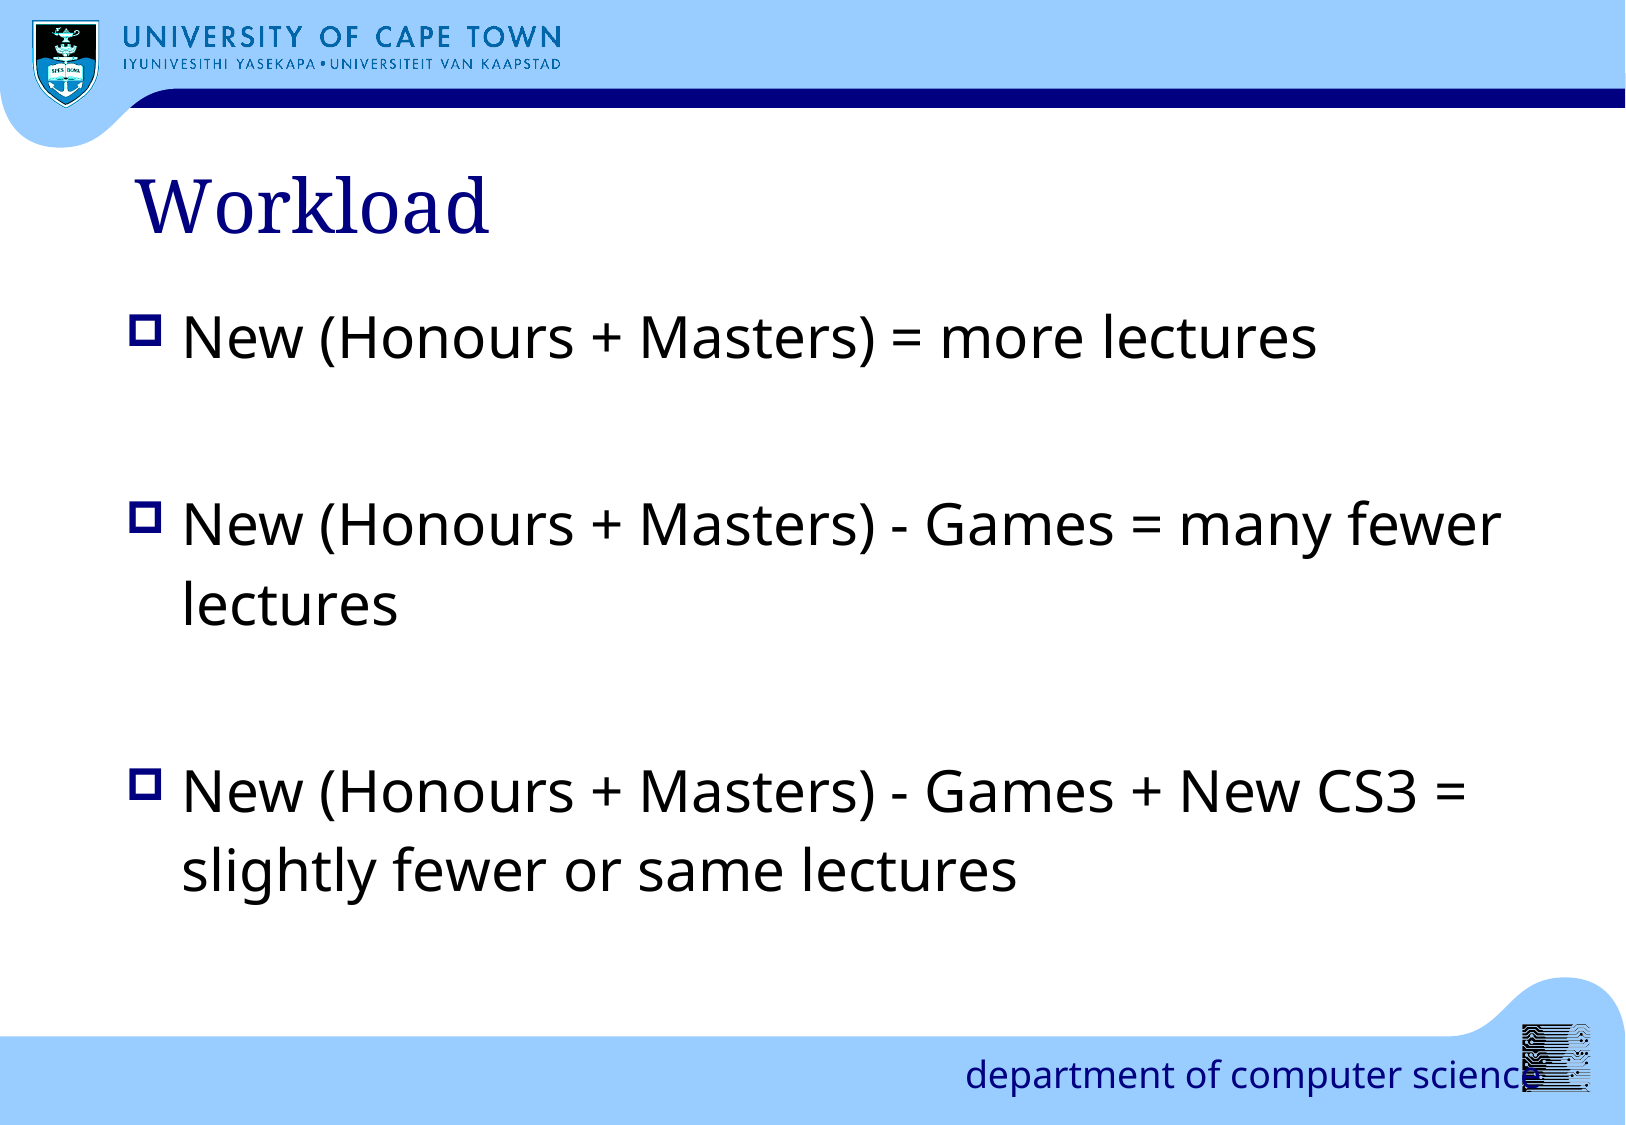

# Workload
New (Honours + Masters) = more lectures
New (Honours + Masters) - Games = many fewer lectures
New (Honours + Masters) - Games + New CS3 = slightly fewer or same lectures